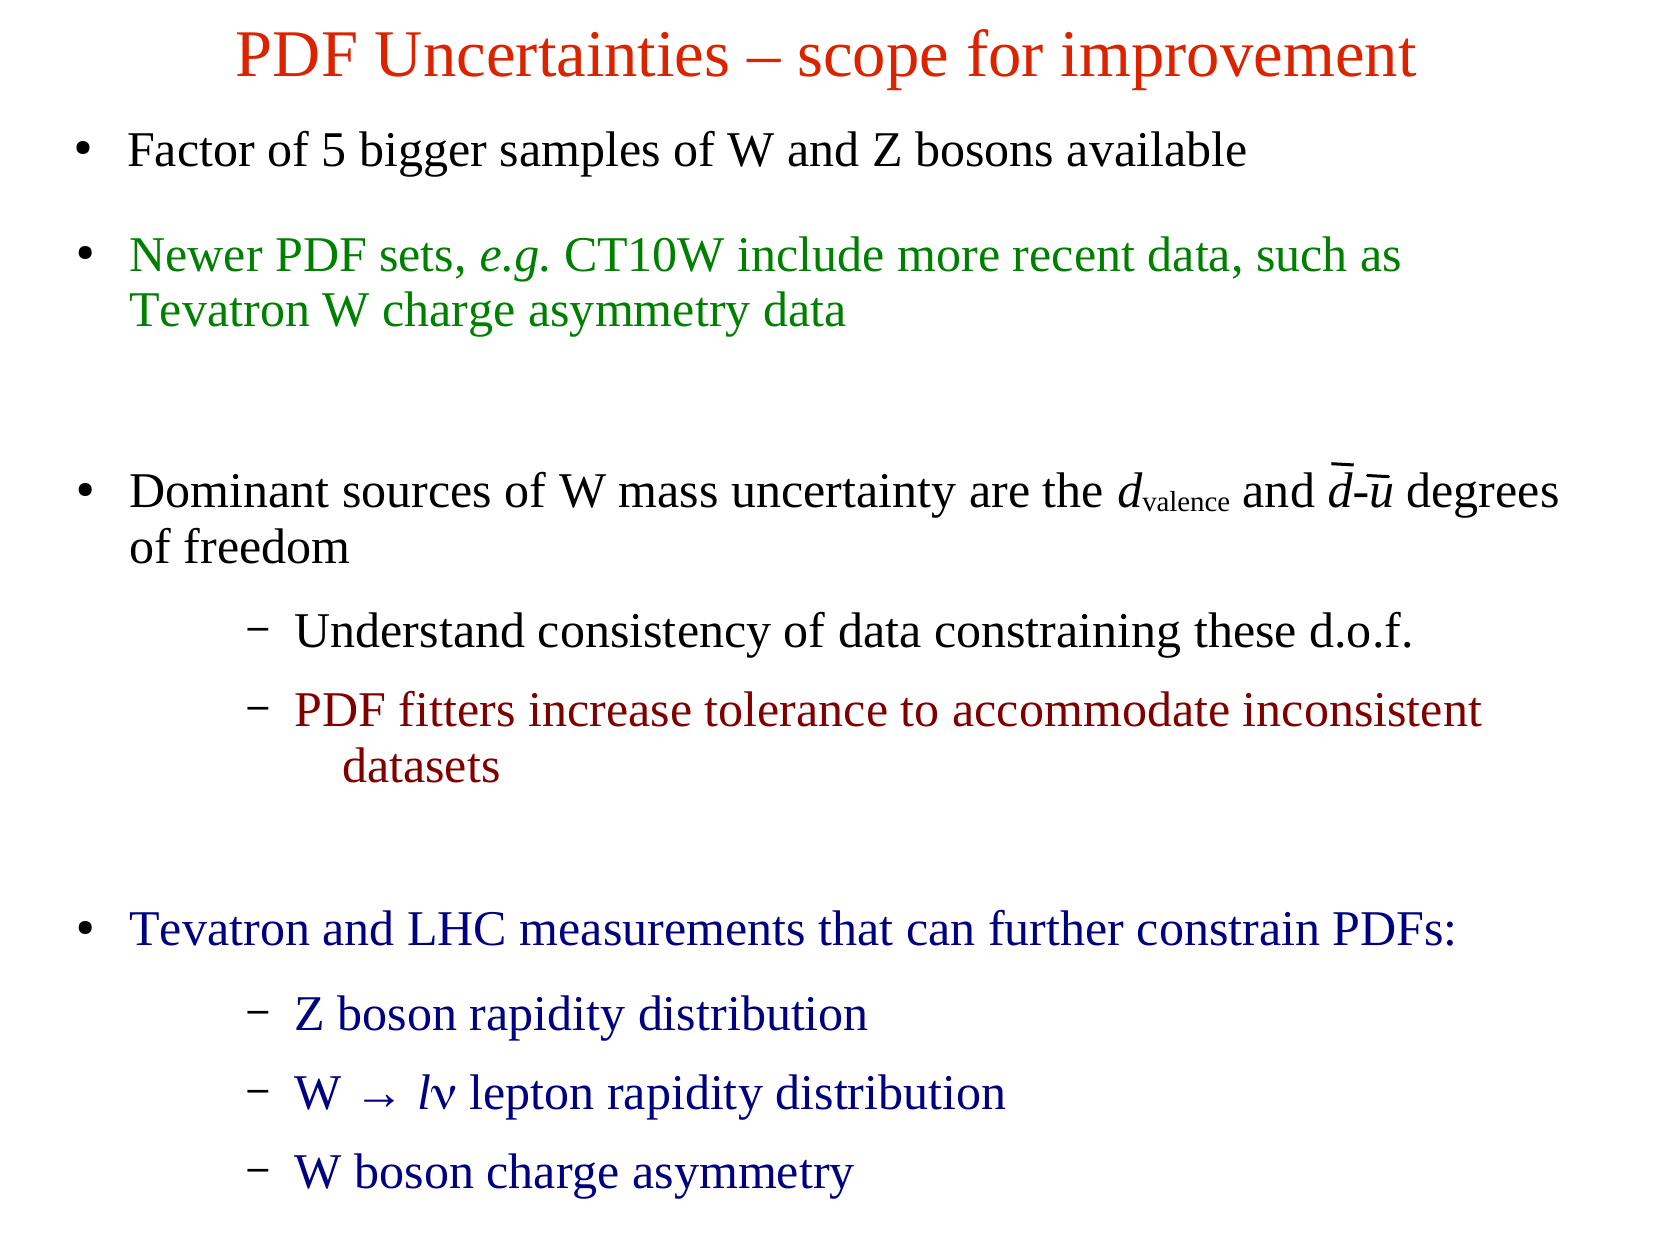

# PDF Uncertainties – scope for improvement
Factor of 5 bigger samples of W and Z bosons available
Newer PDF sets, e.g. CT10W include more recent data, such as Tevatron W charge asymmetry data
Dominant sources of W mass uncertainty are the dvalence and d-u degrees of freedom
Understand consistency of data constraining these d.o.f.
PDF fitters increase tolerance to accommodate inconsistent datasets
Tevatron and LHC measurements that can further constrain PDFs:
Z boson rapidity distribution
W → lν lepton rapidity distribution
W boson charge asymmetry